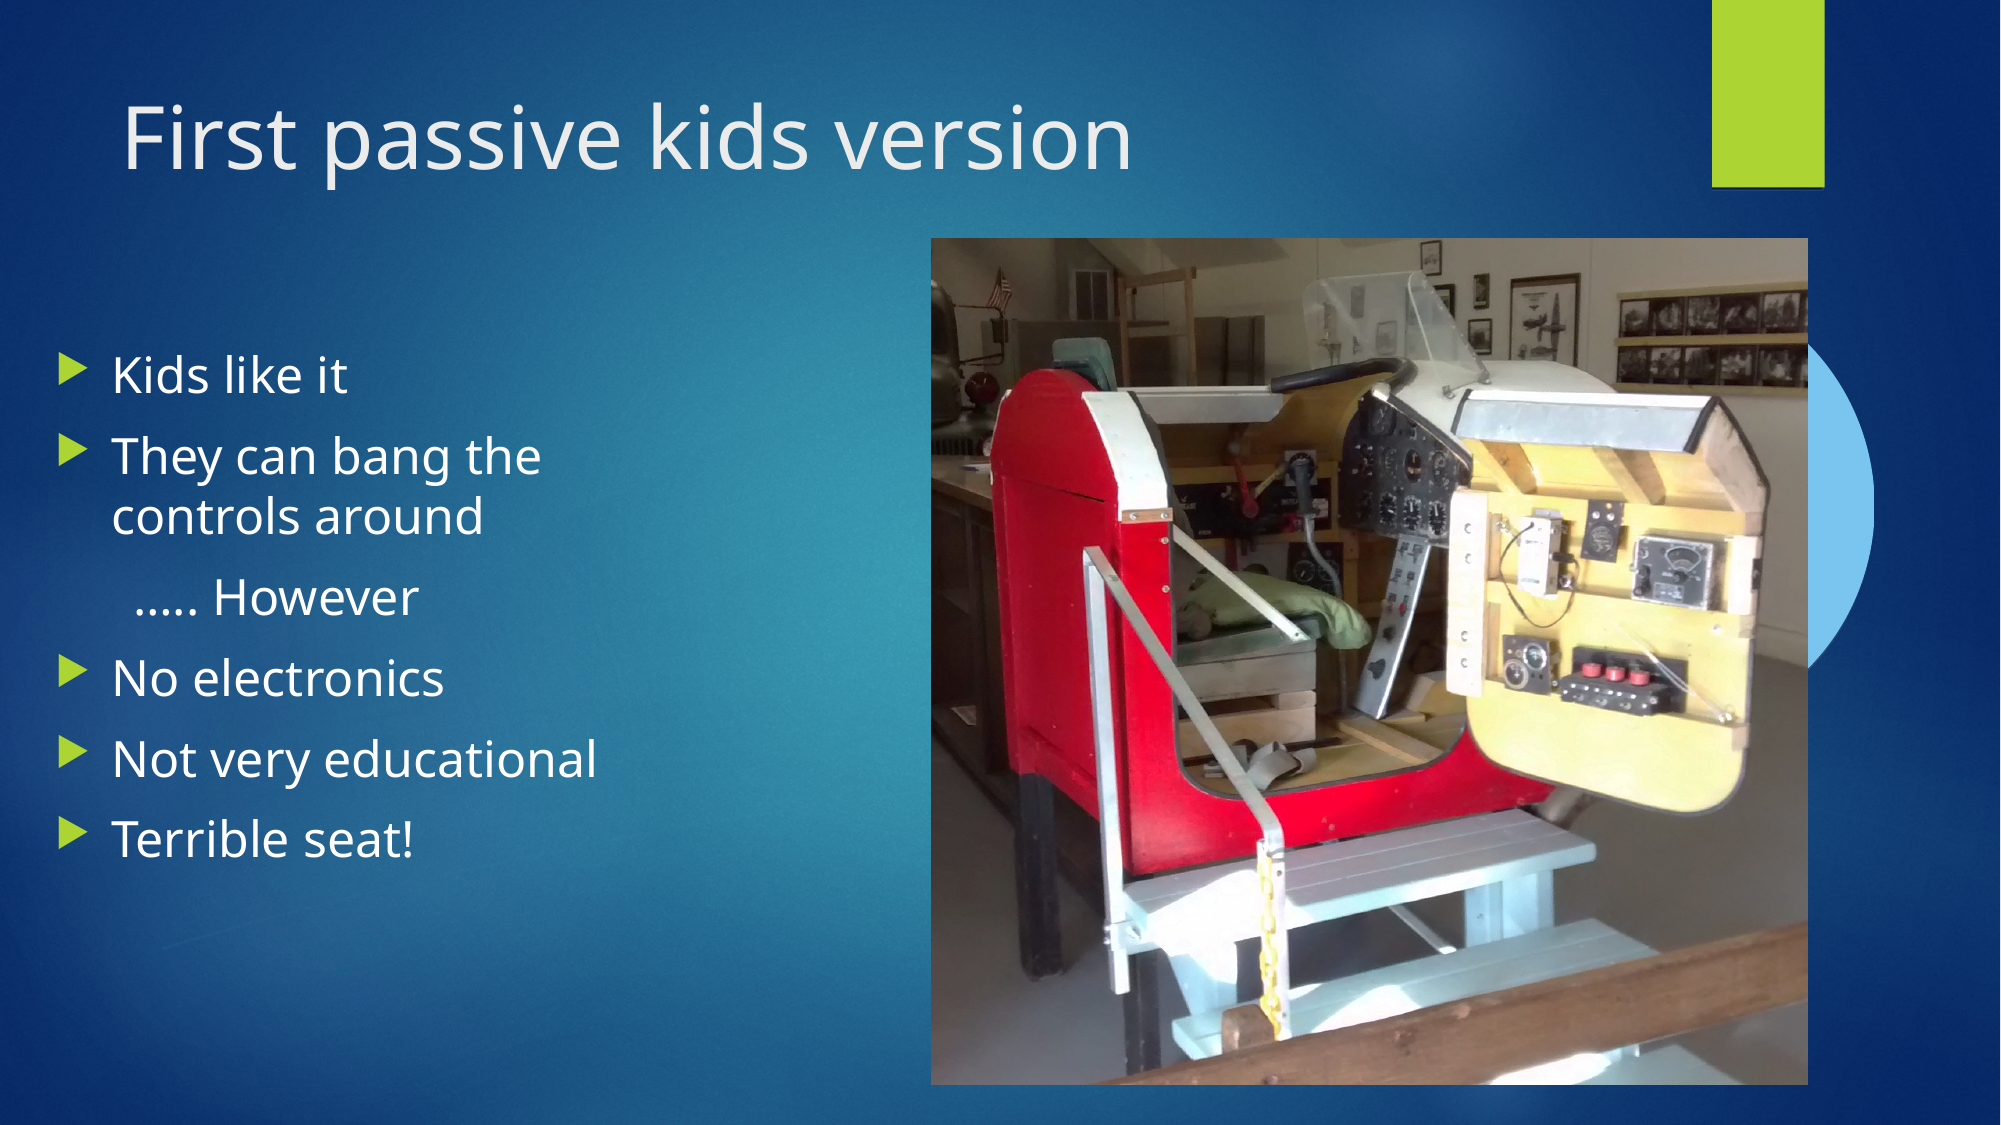

First passive kids version
Kids like it
They can bang the controls around
 ….. However
No electronics
Not very educational
Terrible seat!